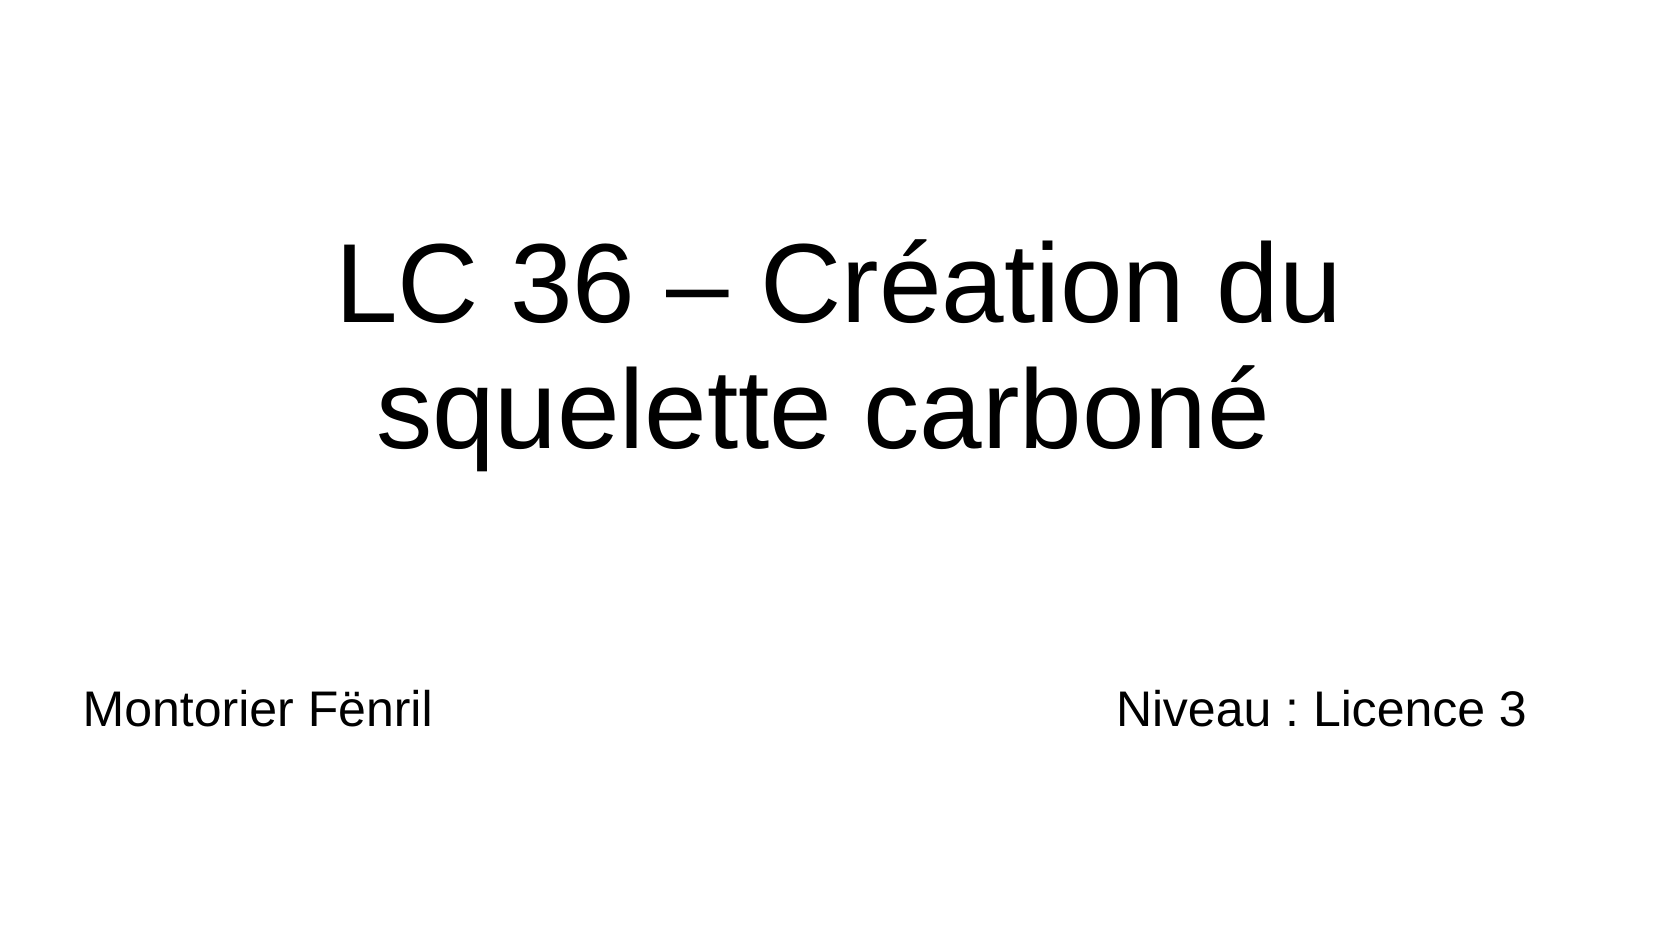

# LC 36 – Création du squelette carboné
Montorier Fënril										Niveau : Licence 3